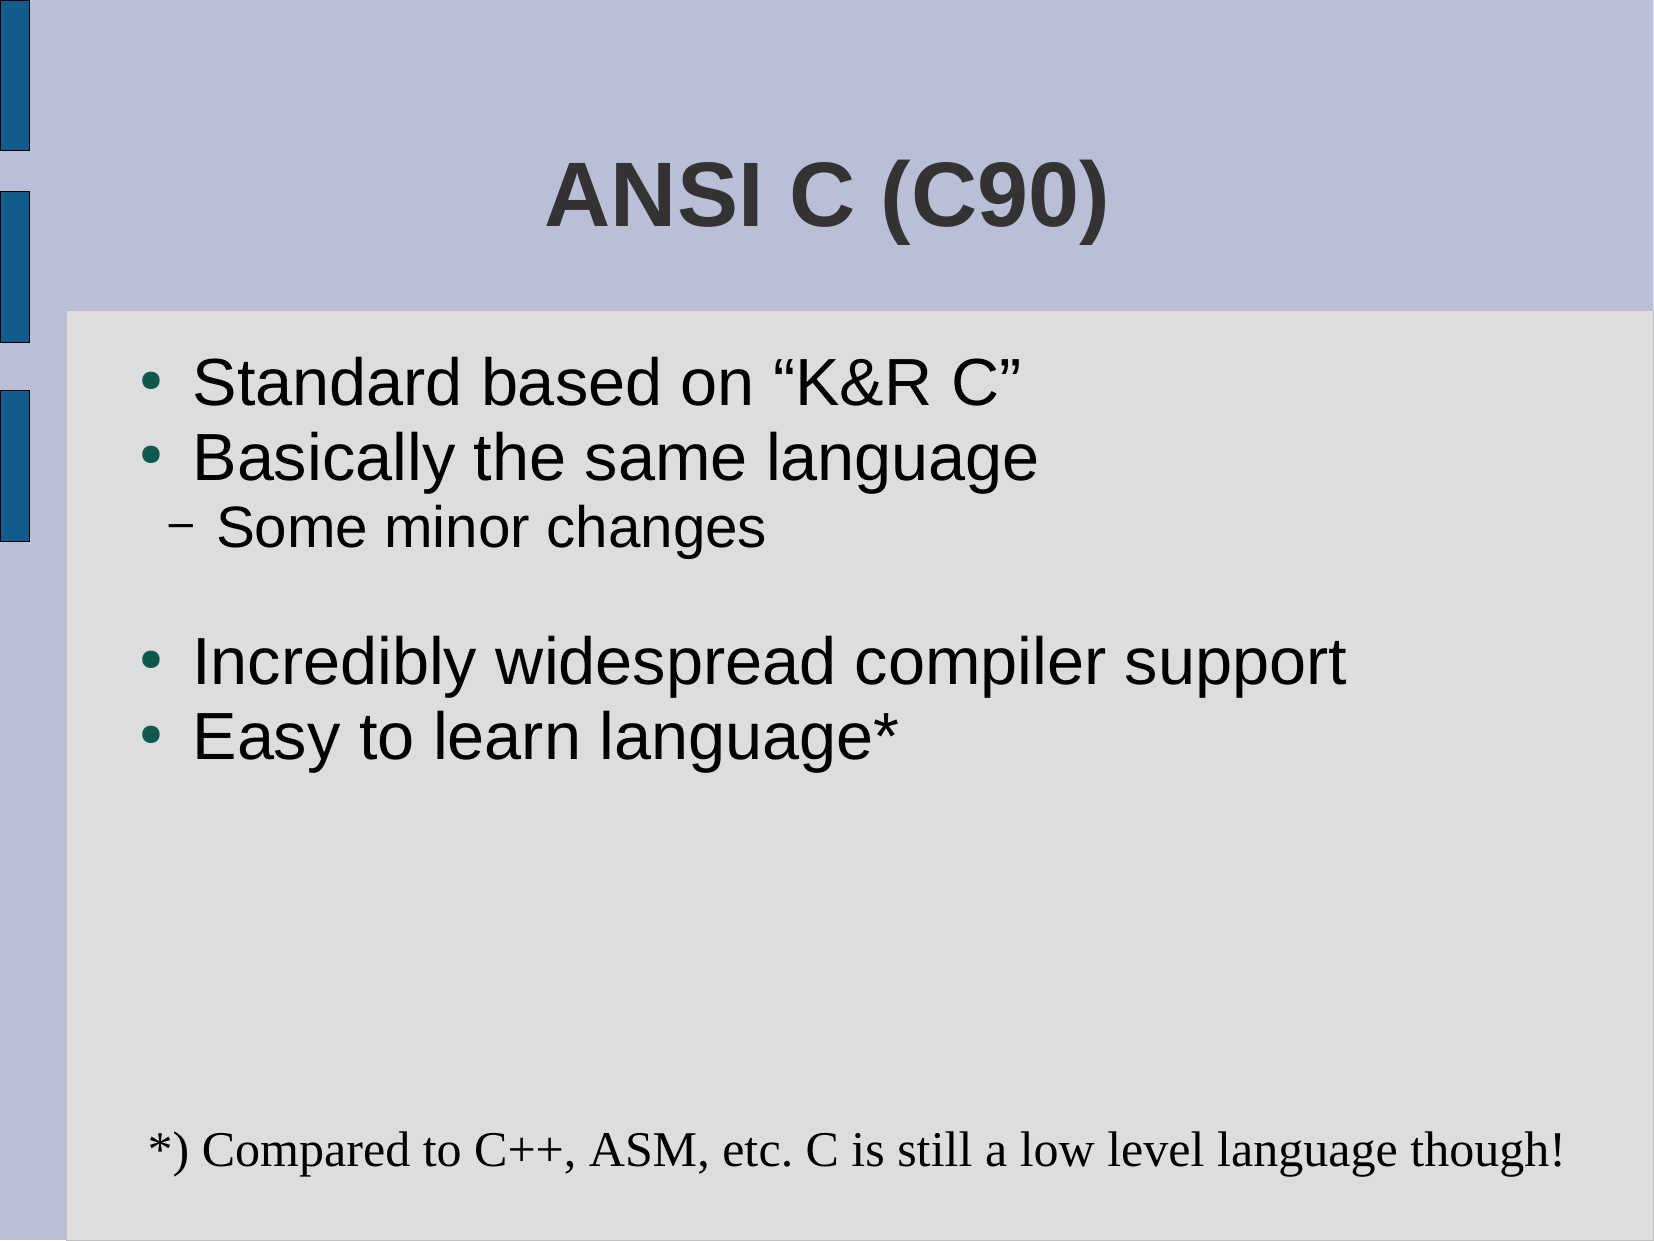

# ANSI C (C90)
Standard based on “K&R C”
Basically the same language
Some minor changes
Incredibly widespread compiler support
Easy to learn language*
*) Compared to C++, ASM, etc. C is still a low level language though!